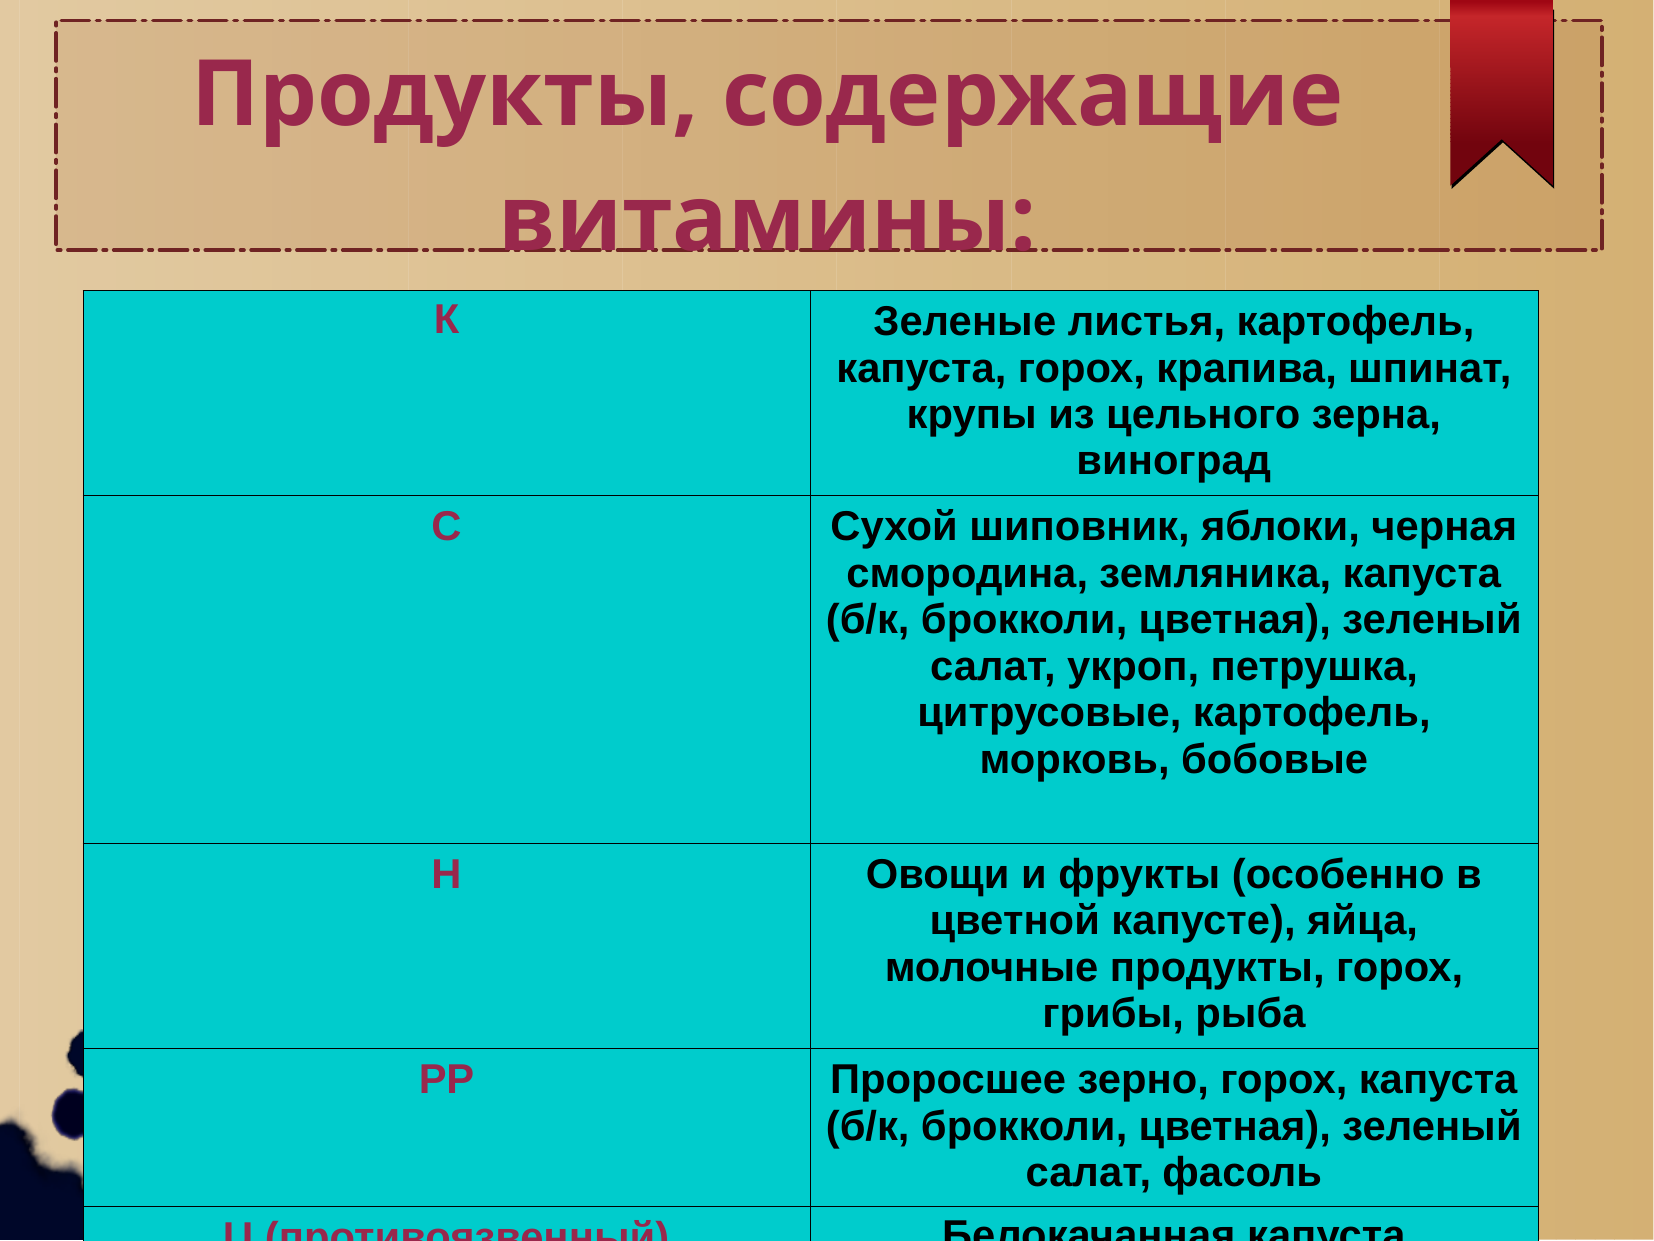

# Продукты, содержащие витамины:
| К | Зеленые листья, картофель, капуста, горох, крапива, шпинат, крупы из цельного зерна, виноград |
| --- | --- |
| С | Сухой шиповник, яблоки, черная смородина, земляника, капуста (б/к, брокколи, цветная), зеленый салат, укроп, петрушка, цитрусовые, картофель, морковь, бобовые |
| Н | Овощи и фрукты (особенно в цветной капусте), яйца, молочные продукты, горох, грибы, рыба |
| РР | Проросшее зерно, горох, капуста (б/к, брокколи, цветная), зеленый салат, фасоль |
| U (противоязвенный) | Белокачанная капуста |